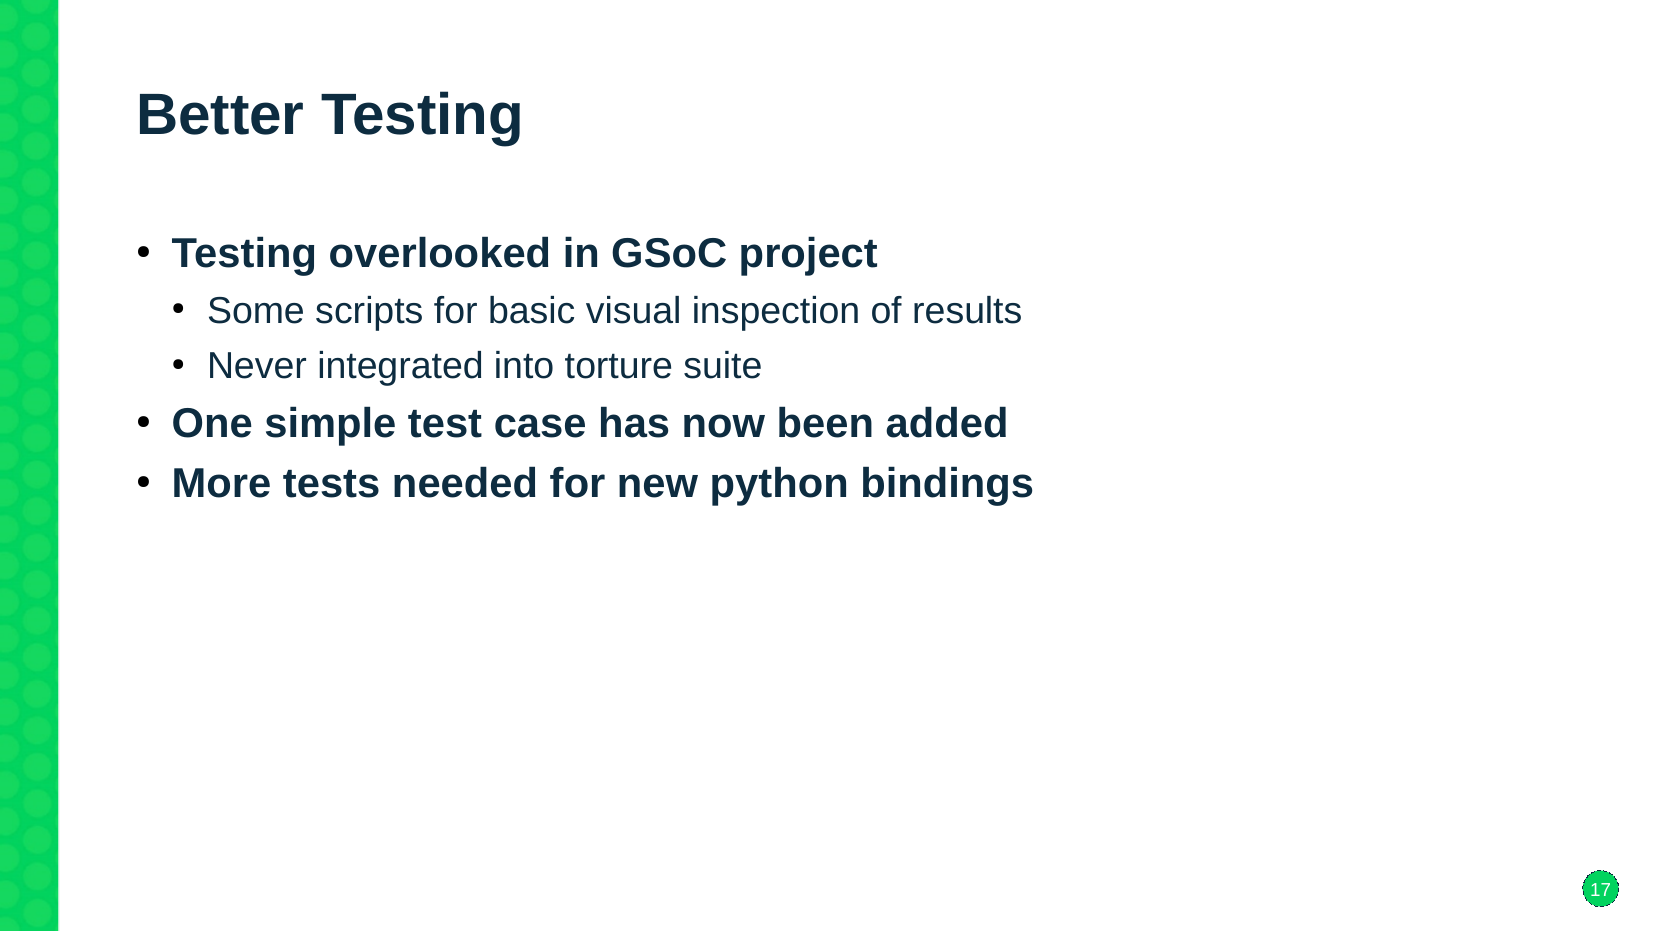

# Better Testing
Testing overlooked in GSoC project
Some scripts for basic visual inspection of results
Never integrated into torture suite
One simple test case has now been added
More tests needed for new python bindings
17